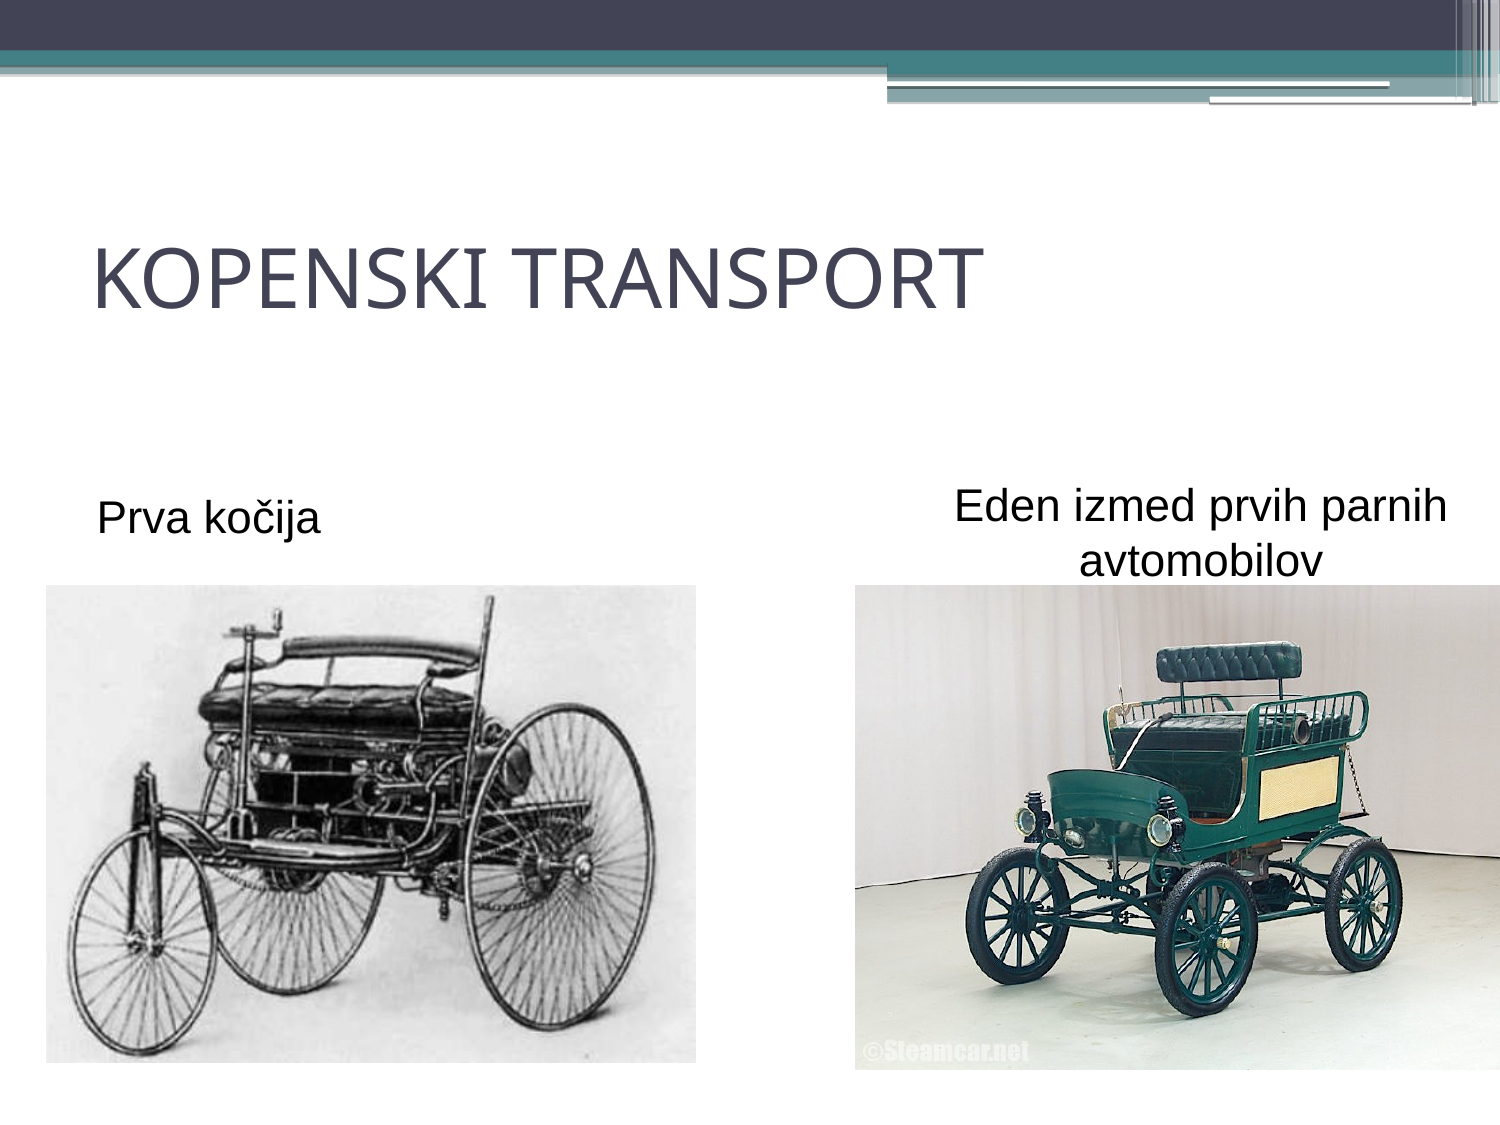

# KOPENSKI TRANSPORT
Eden izmed prvih parnih avtomobilov
Prva kočija